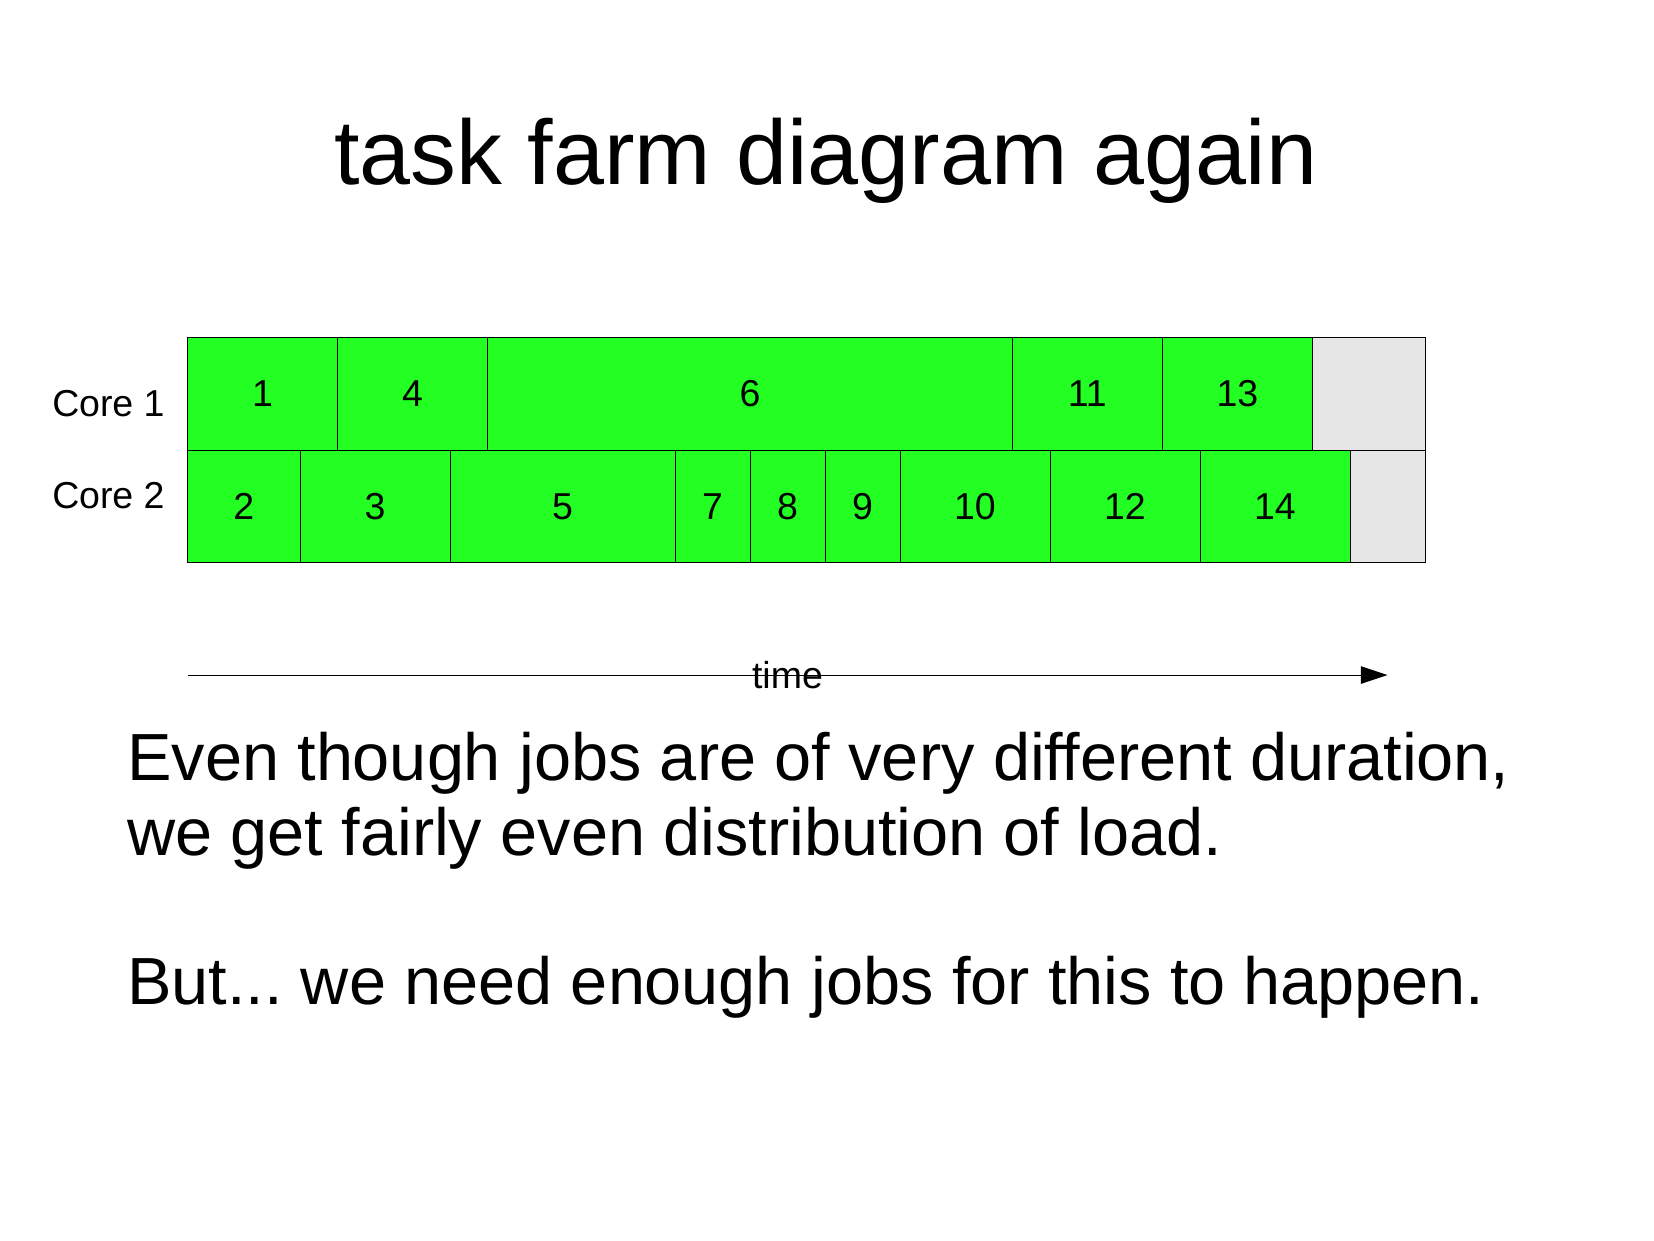

# task farm diagram again
1
4
6
11
13
Core 1
2
3
5
7
8
9
10
13
14
12
Core 2
time
Even though jobs are of very different duration, we get fairly even distribution of load.
But... we need enough jobs for this to happen.